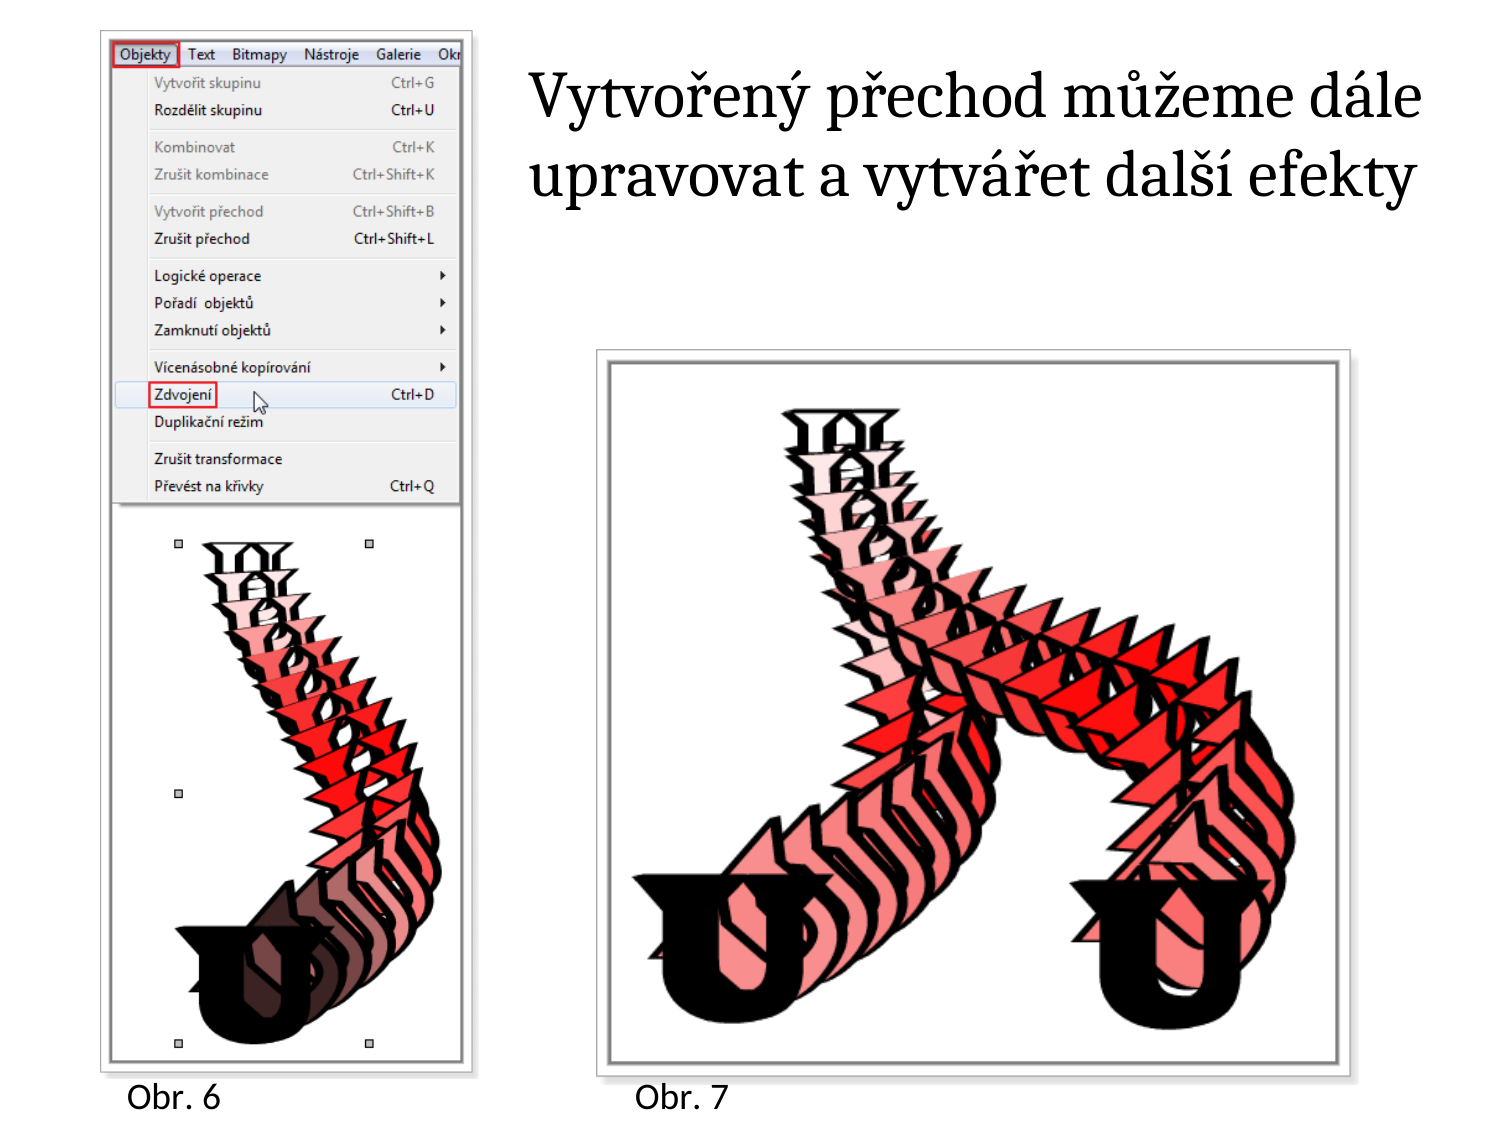

Vytvořený přechod můžeme dále upravovat a vytvářet další efekty
Obr. 6
Obr. 7